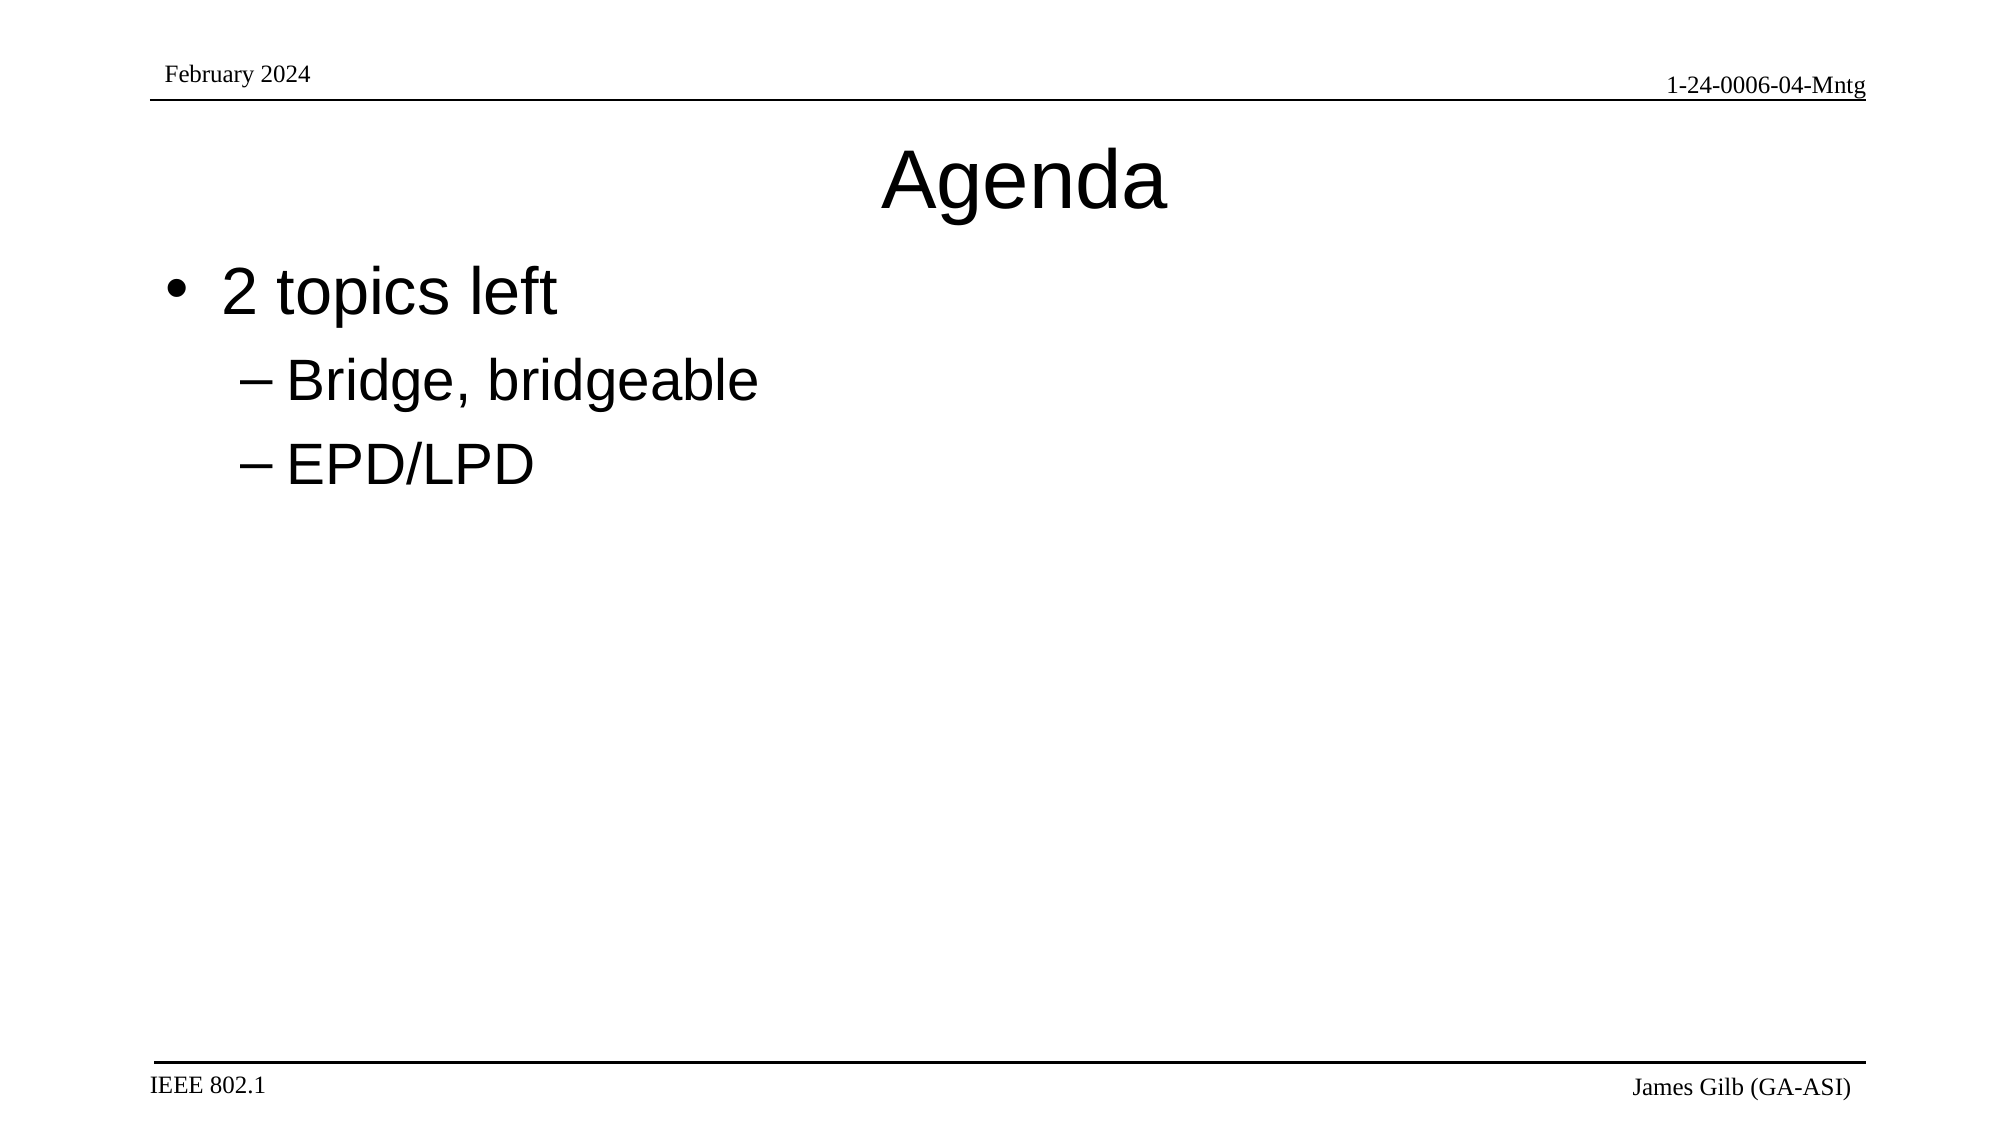

# Agenda
2 topics left
Bridge, bridgeable
EPD/LPD